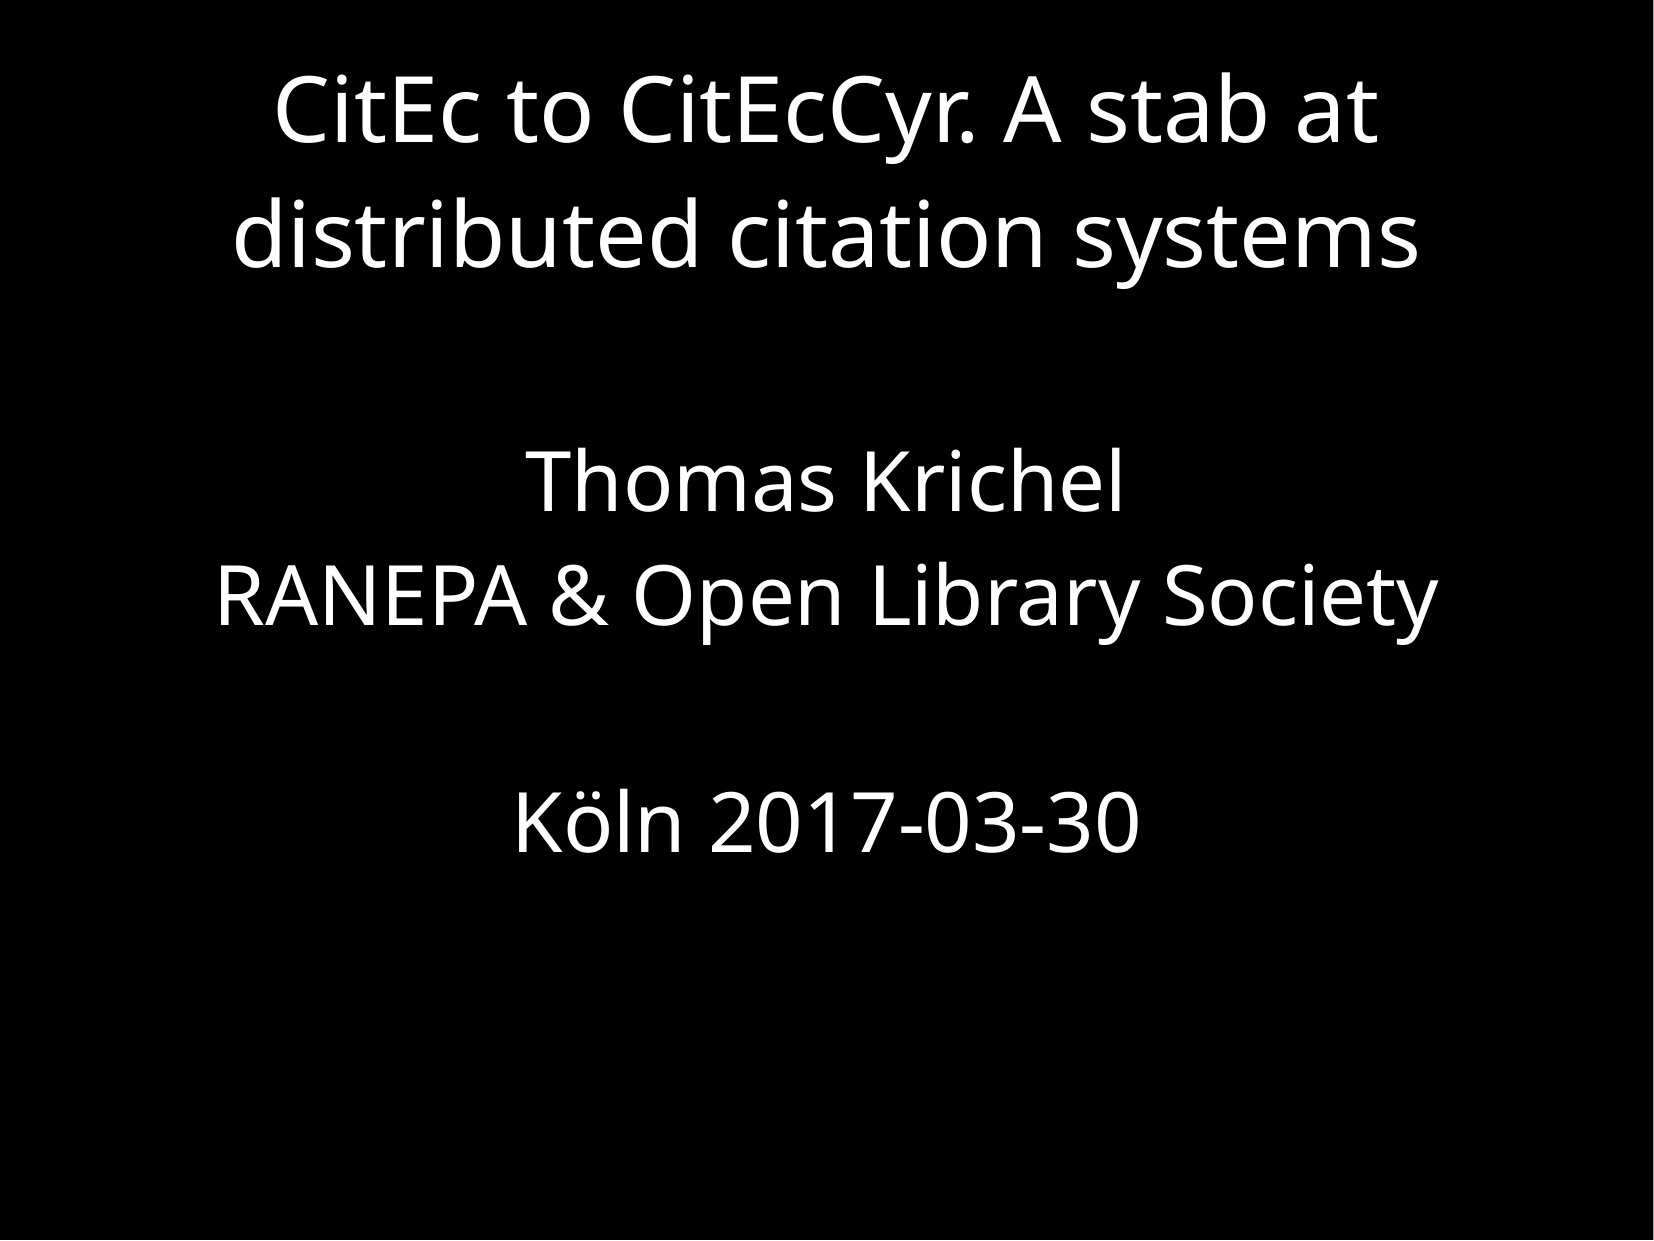

# CitEc to CitEcCyr. A stab at distributed citation systems
Thomas Krichel
RANEPA & Open Library Society
Köln 2017-03-30